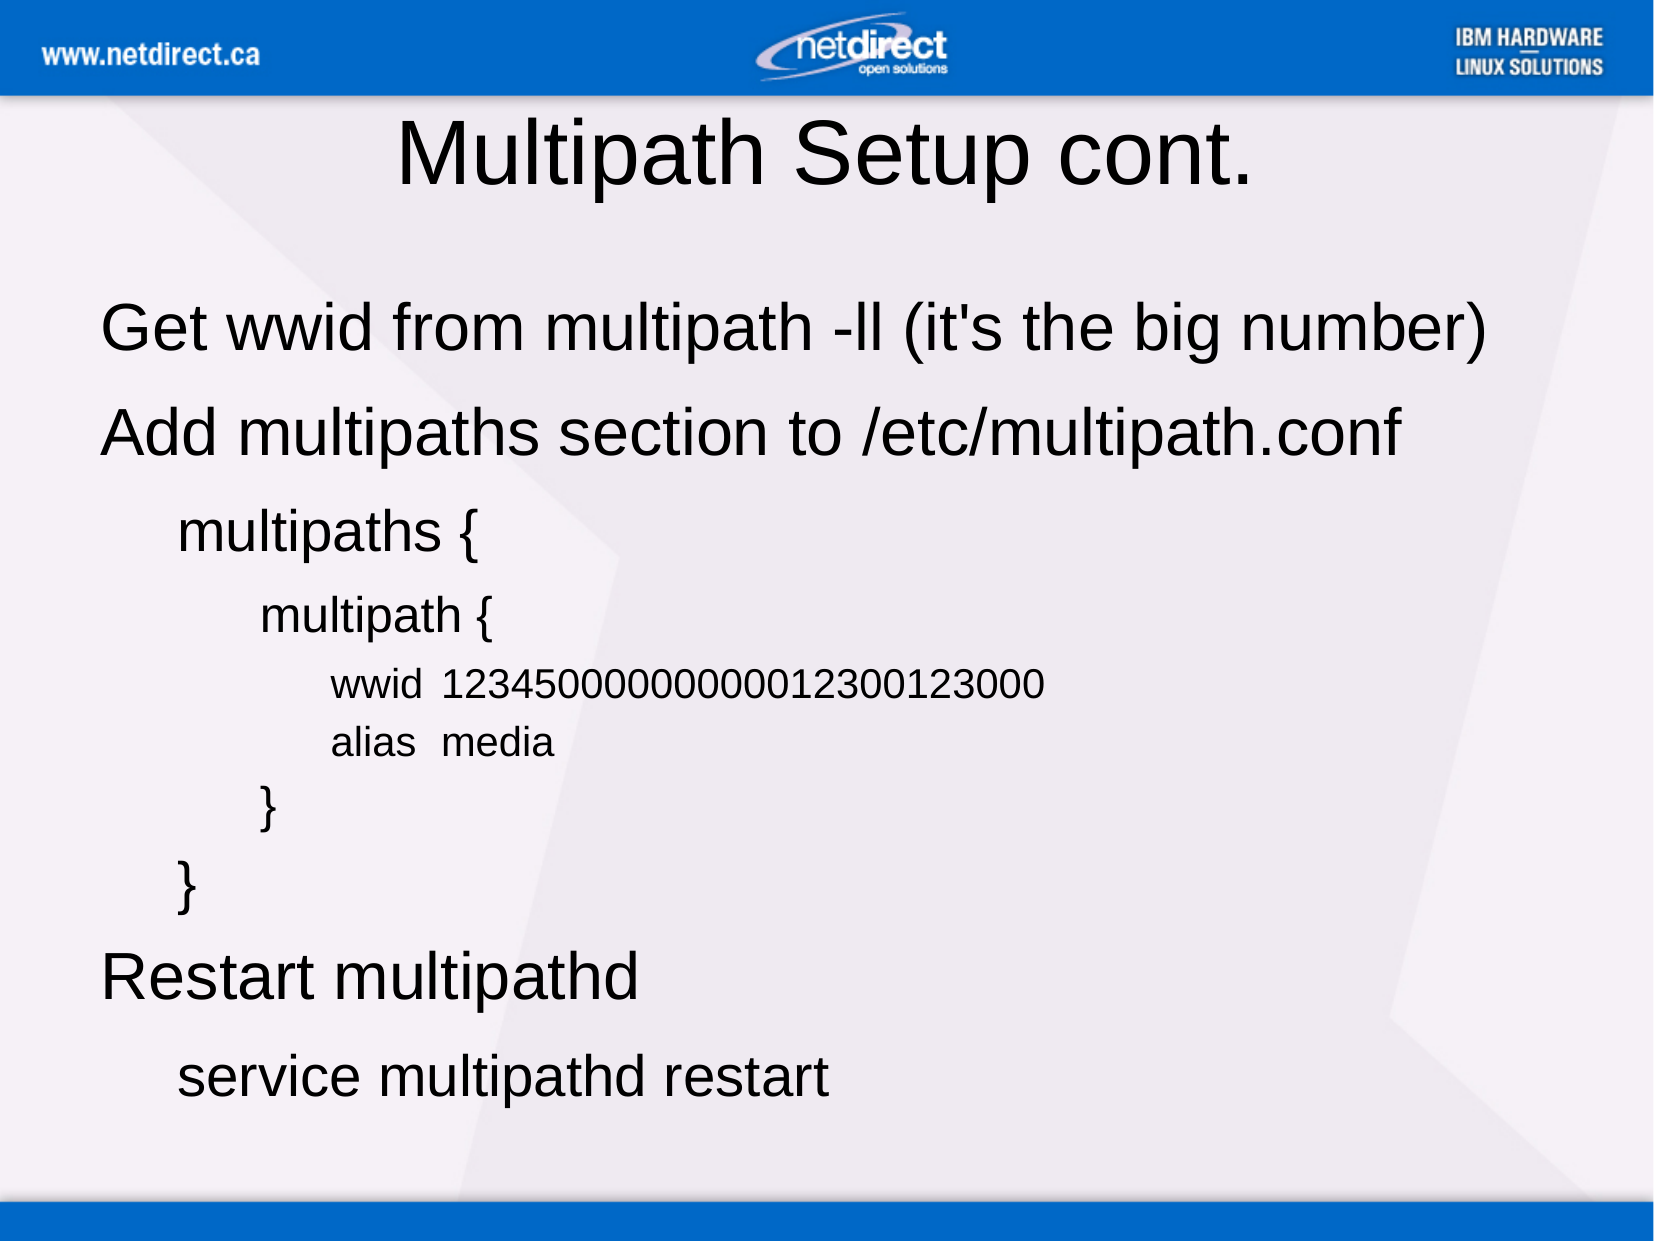

# Multipath Setup cont.
Get wwid from multipath -ll (it's the big number)
Add multipaths section to /etc/multipath.conf
multipaths {
multipath {
wwid	12345000000000012300123000
alias	media
}
}
Restart multipathd
service multipathd restart